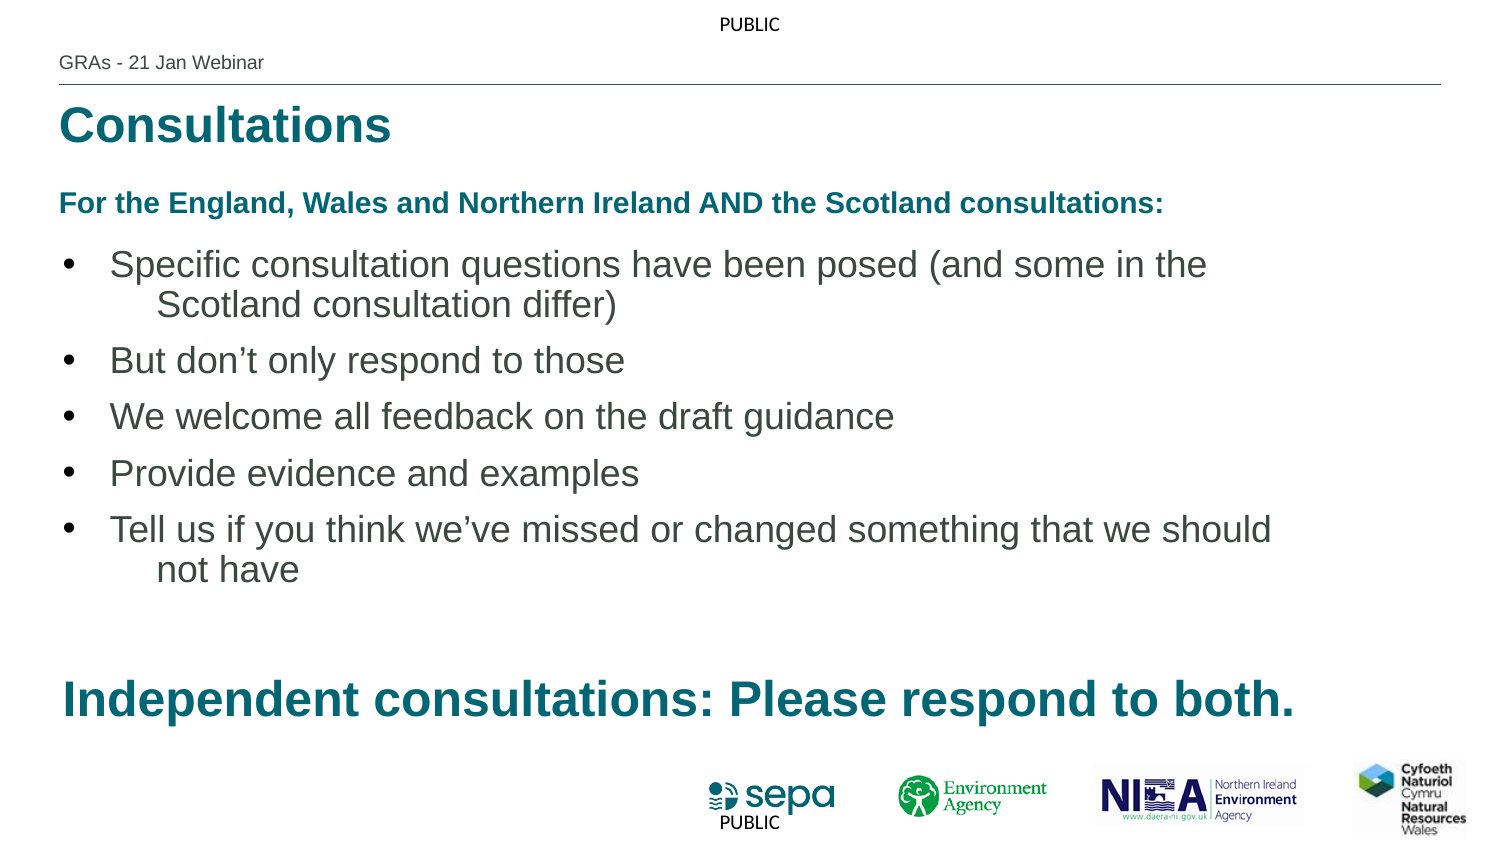

GRAs - 21 Jan Webinar
# Consultations
For the England, Wales and Northern Ireland AND the Scotland consultations:
Specific consultation questions have been posed (and some in the Scotland consultation differ)
But don’t only respond to those
We welcome all feedback on the draft guidance
Provide evidence and examples
Tell us if you think we’ve missed or changed something that we should not have
Independent consultations: Please respond to both.